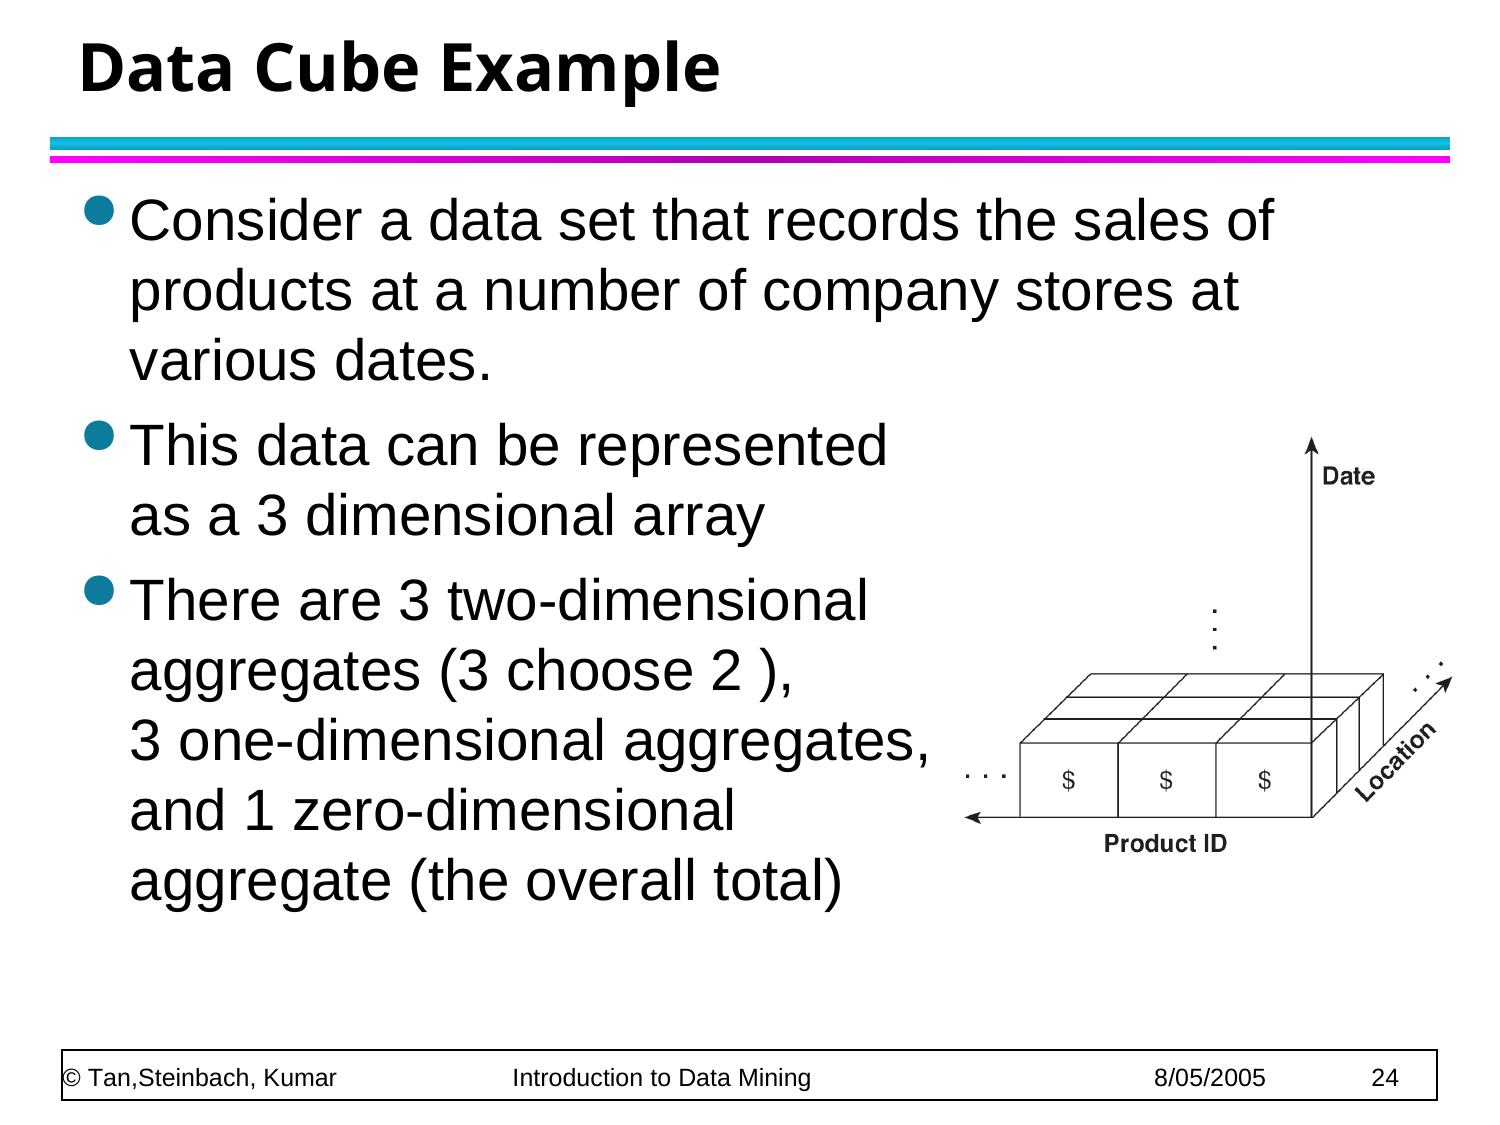

Data Cube Example
# Consider a data set that records the sales of products at a number of company stores at various dates.
This data can be represented
as a 3 dimensional array
There are 3 two-dimensional
aggregates (3 choose 2 ),
3 one-dimensional aggregates,
and 1 zero-dimensional
aggregate (the overall total)